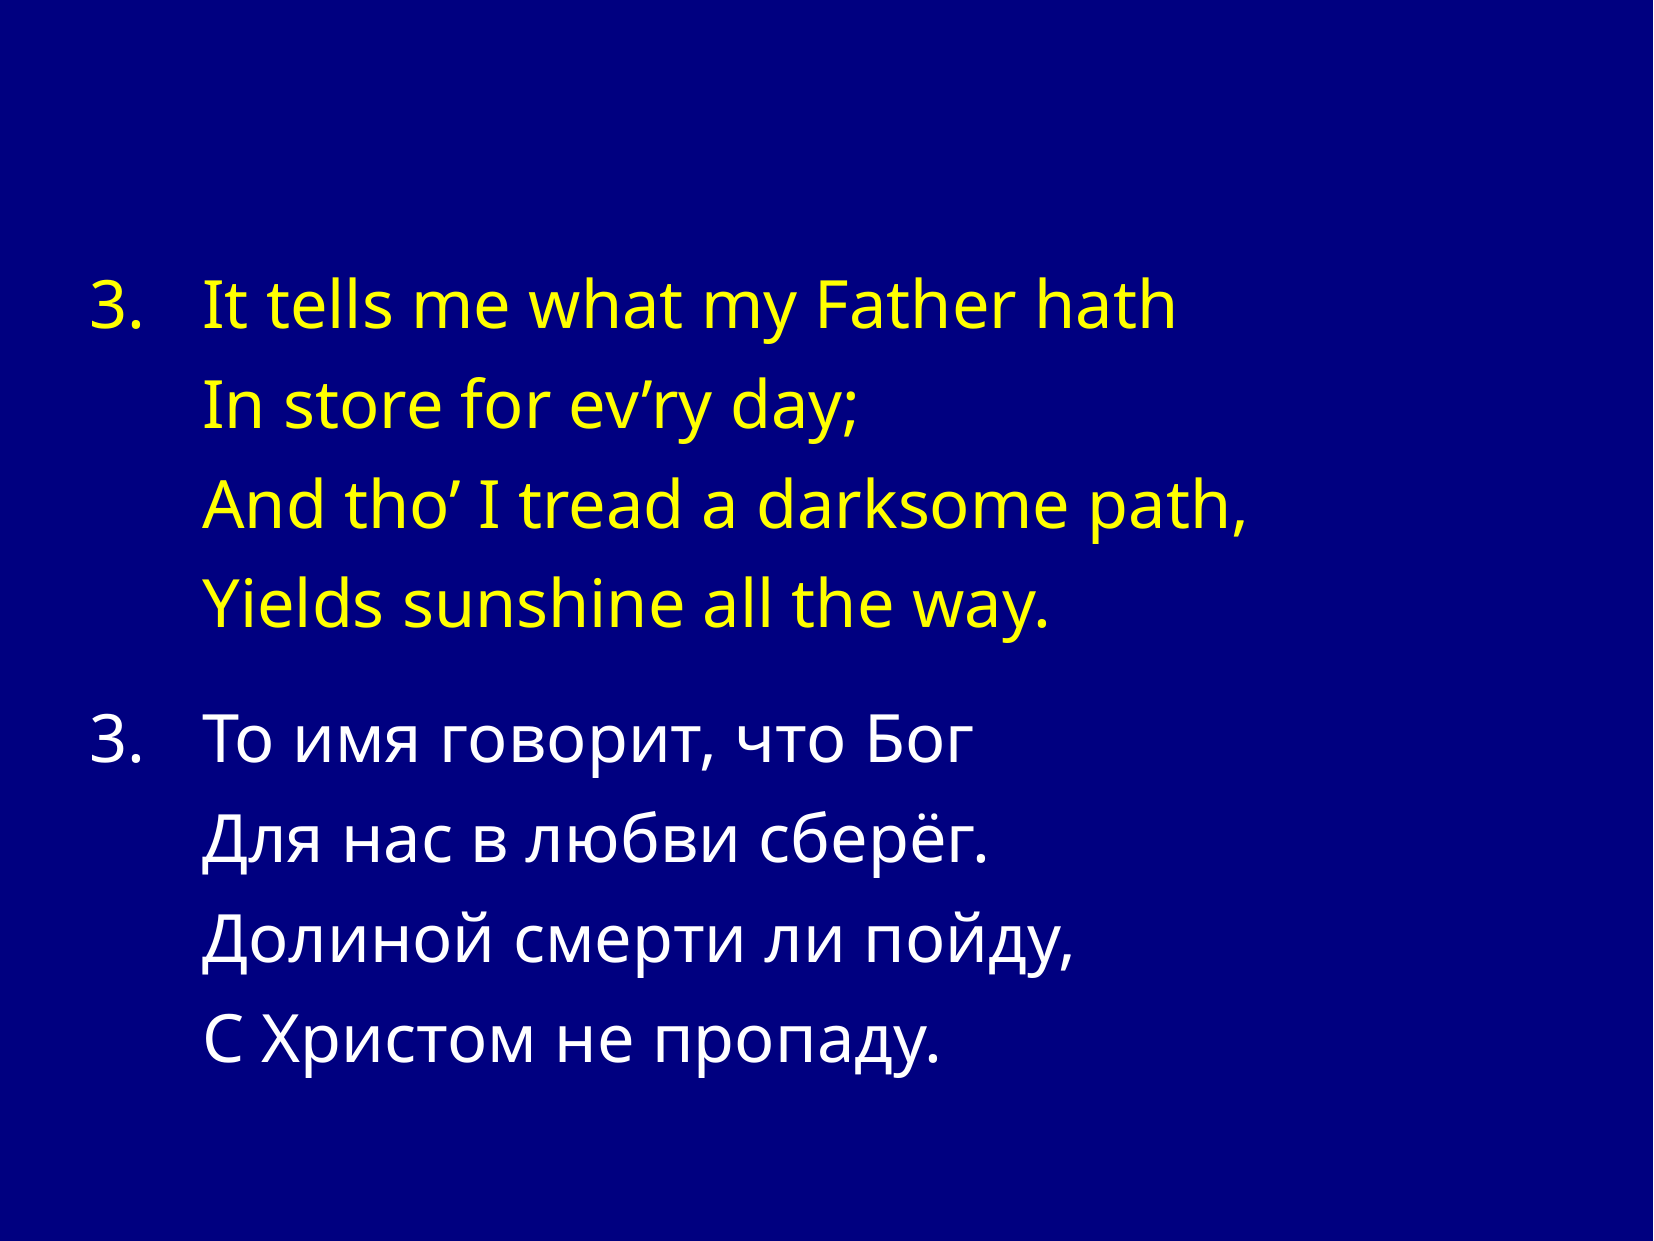

3.	It tells me what my Father hath
	In store for ev’ry day;
	And tho’ I tread a darksome path,
	Yields sunshine all the way.
3.	То имя говорит, что Бог
	Для нас в любви сберёг.
	Долиной смерти ли пойду,
	С Христом не пропаду.